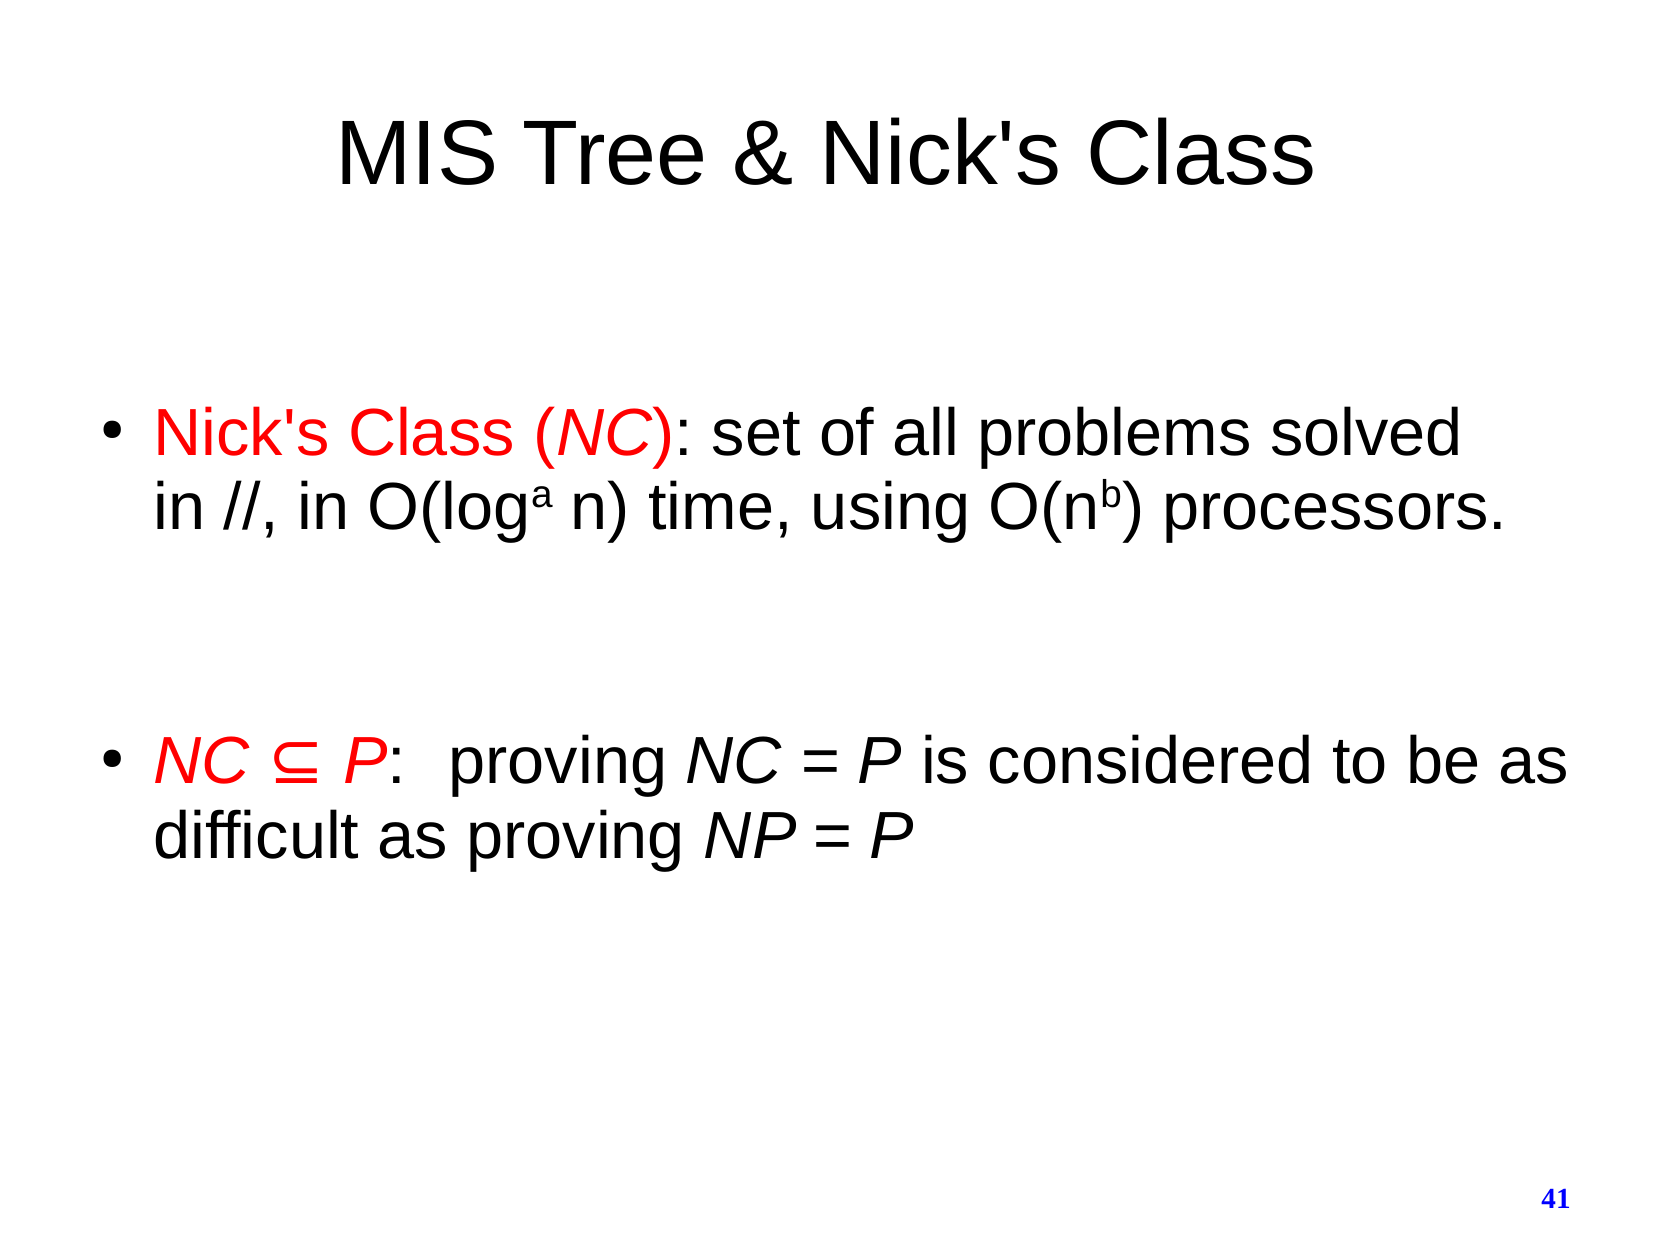

# MIS Tree & Nick's Class
Nick's Class (NC): set of all problems solved in //, in O(loga n) time, using O(nb) processors.
NC ⊆ P:	proving NC = P is considered to be as difficult as proving NP = P
41